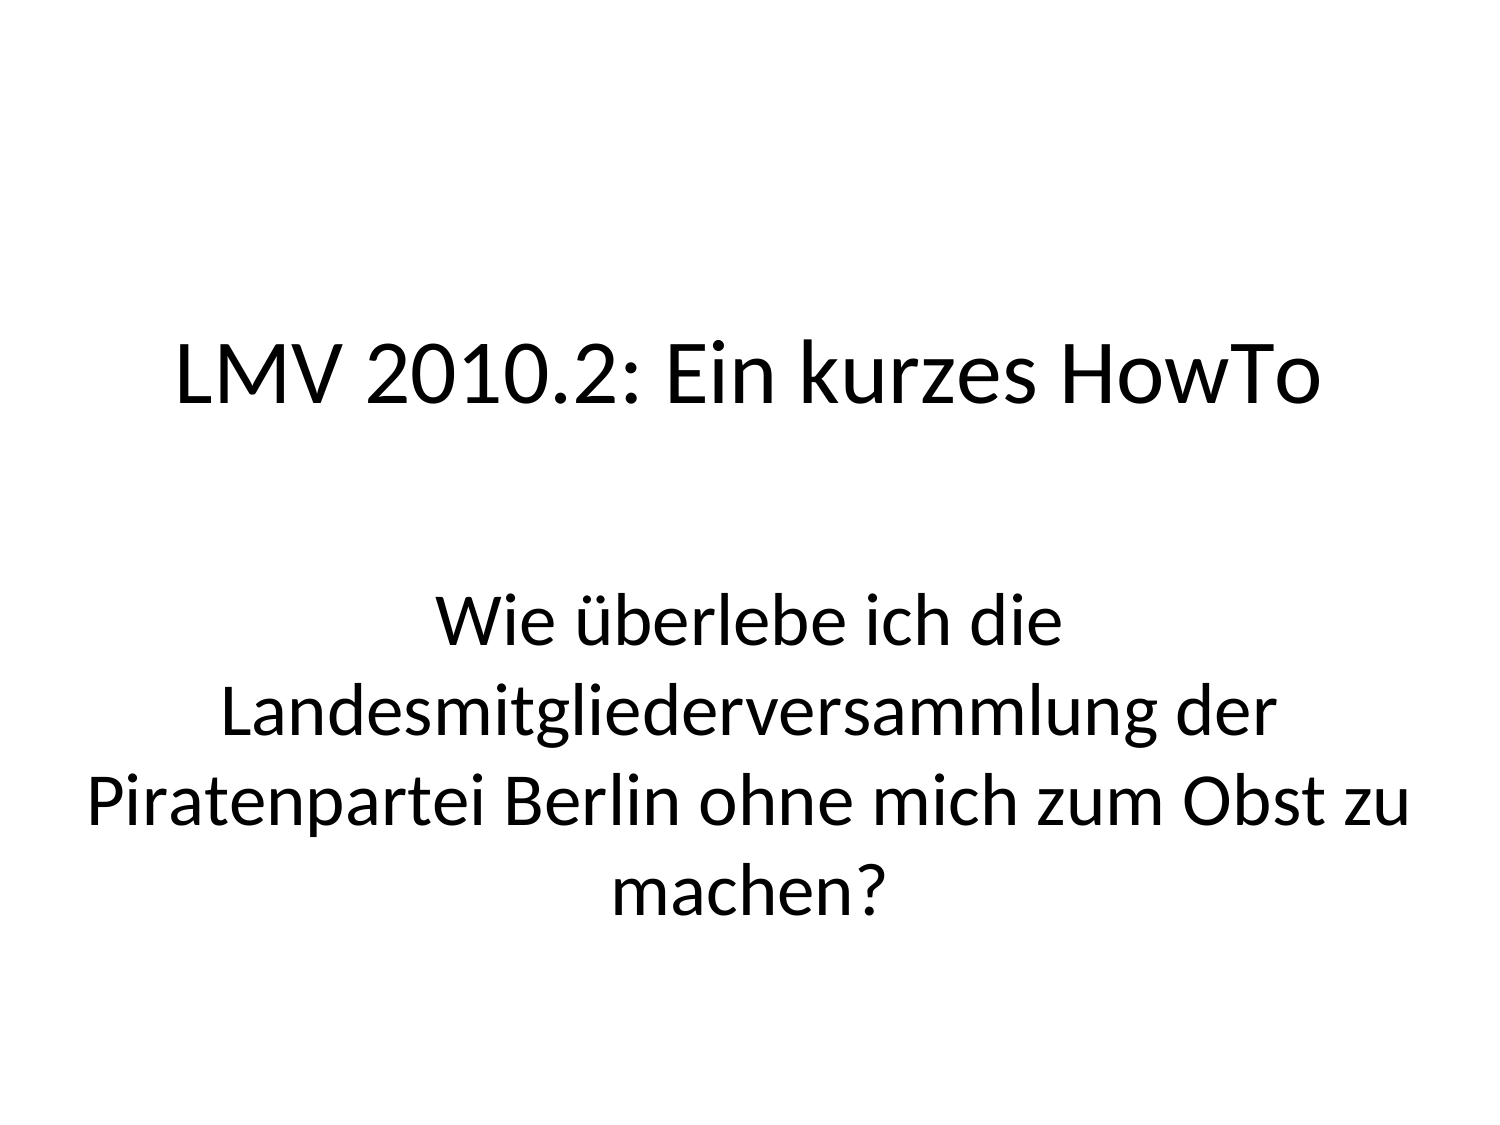

LMV 2010.2: Ein kurzes HowTo
Wie überlebe ich die Landesmitgliederversammlung der Piratenpartei Berlin ohne mich zum Obst zu machen?